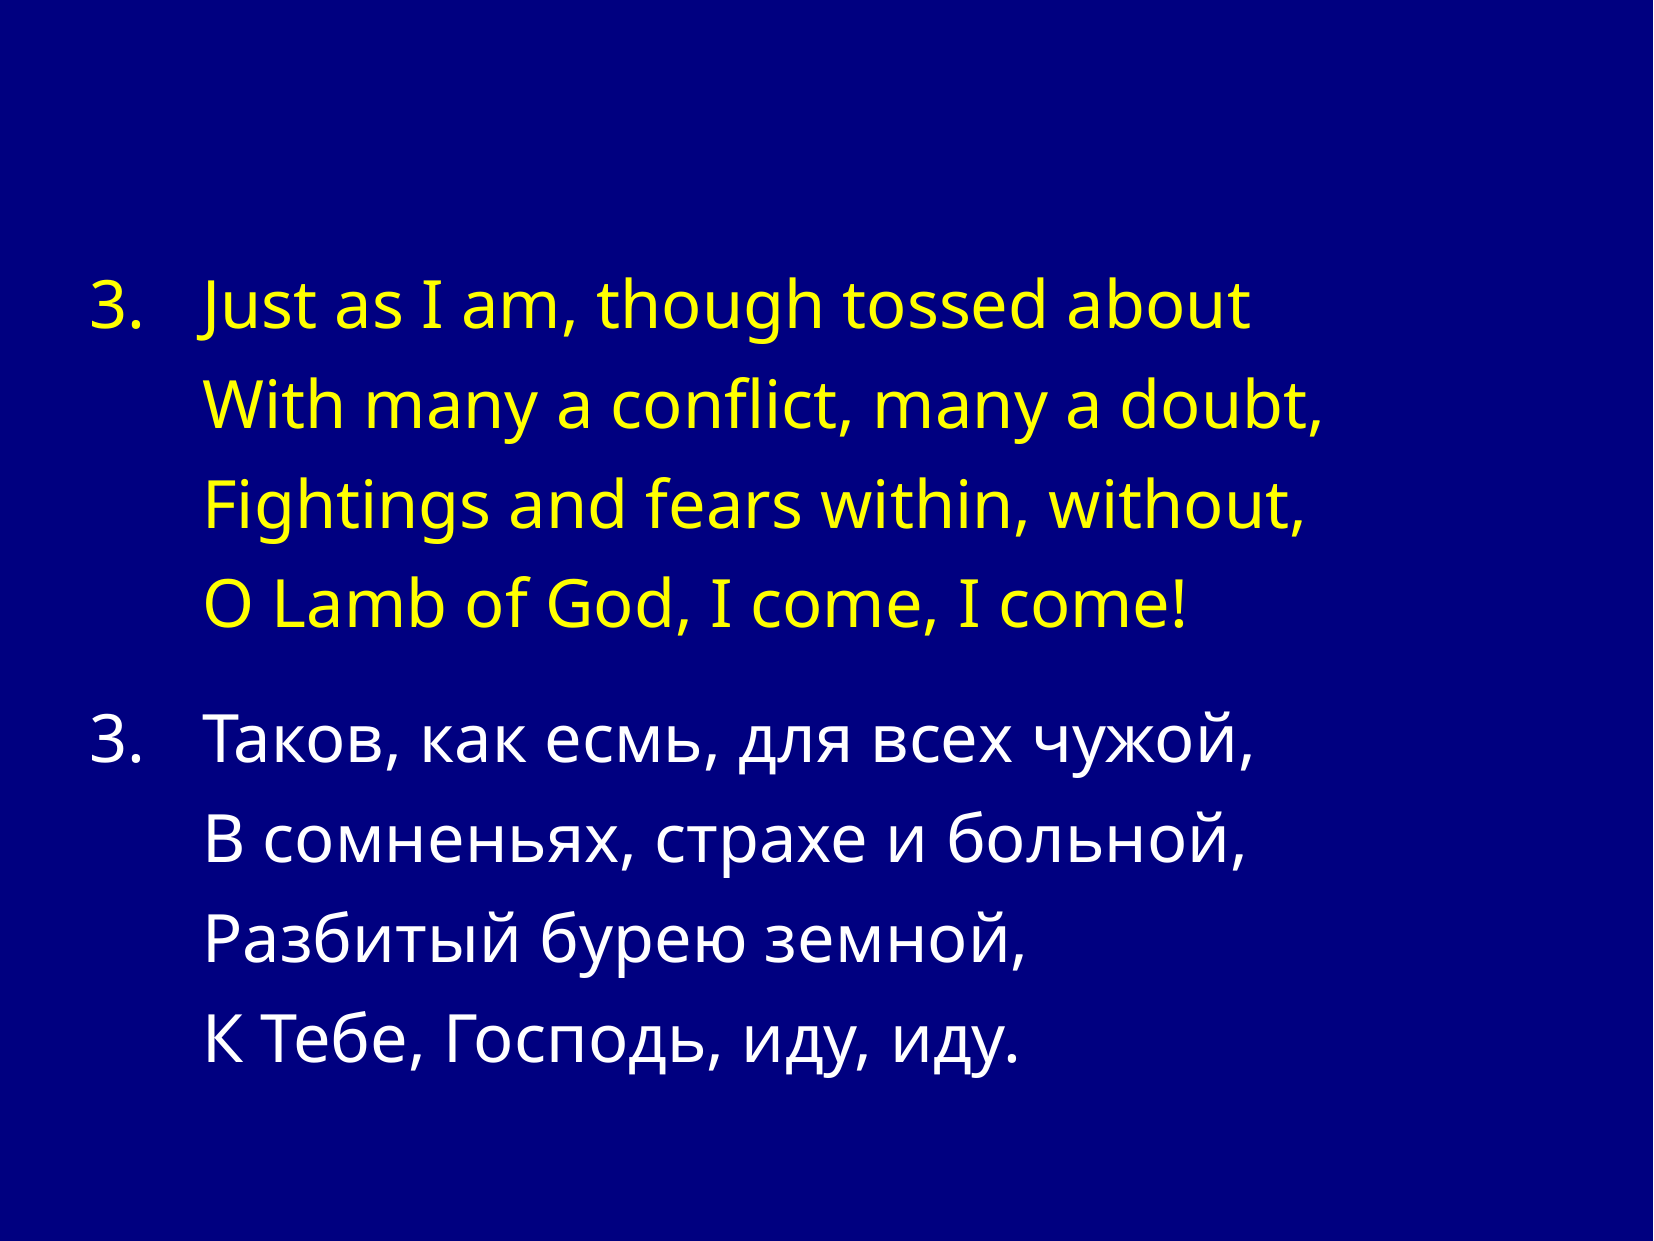

3.	Just as I am, though tossed about
	With many a conflict, many a doubt,
	Fightings and fears within, without,
	O Lamb of God, I come, I come!
3.	Таков, как есмь, для всех чужой,
	В сомненьях, страхе и больной,
	Разбитый бурею земной,
	К Тебе, Господь, иду, иду.